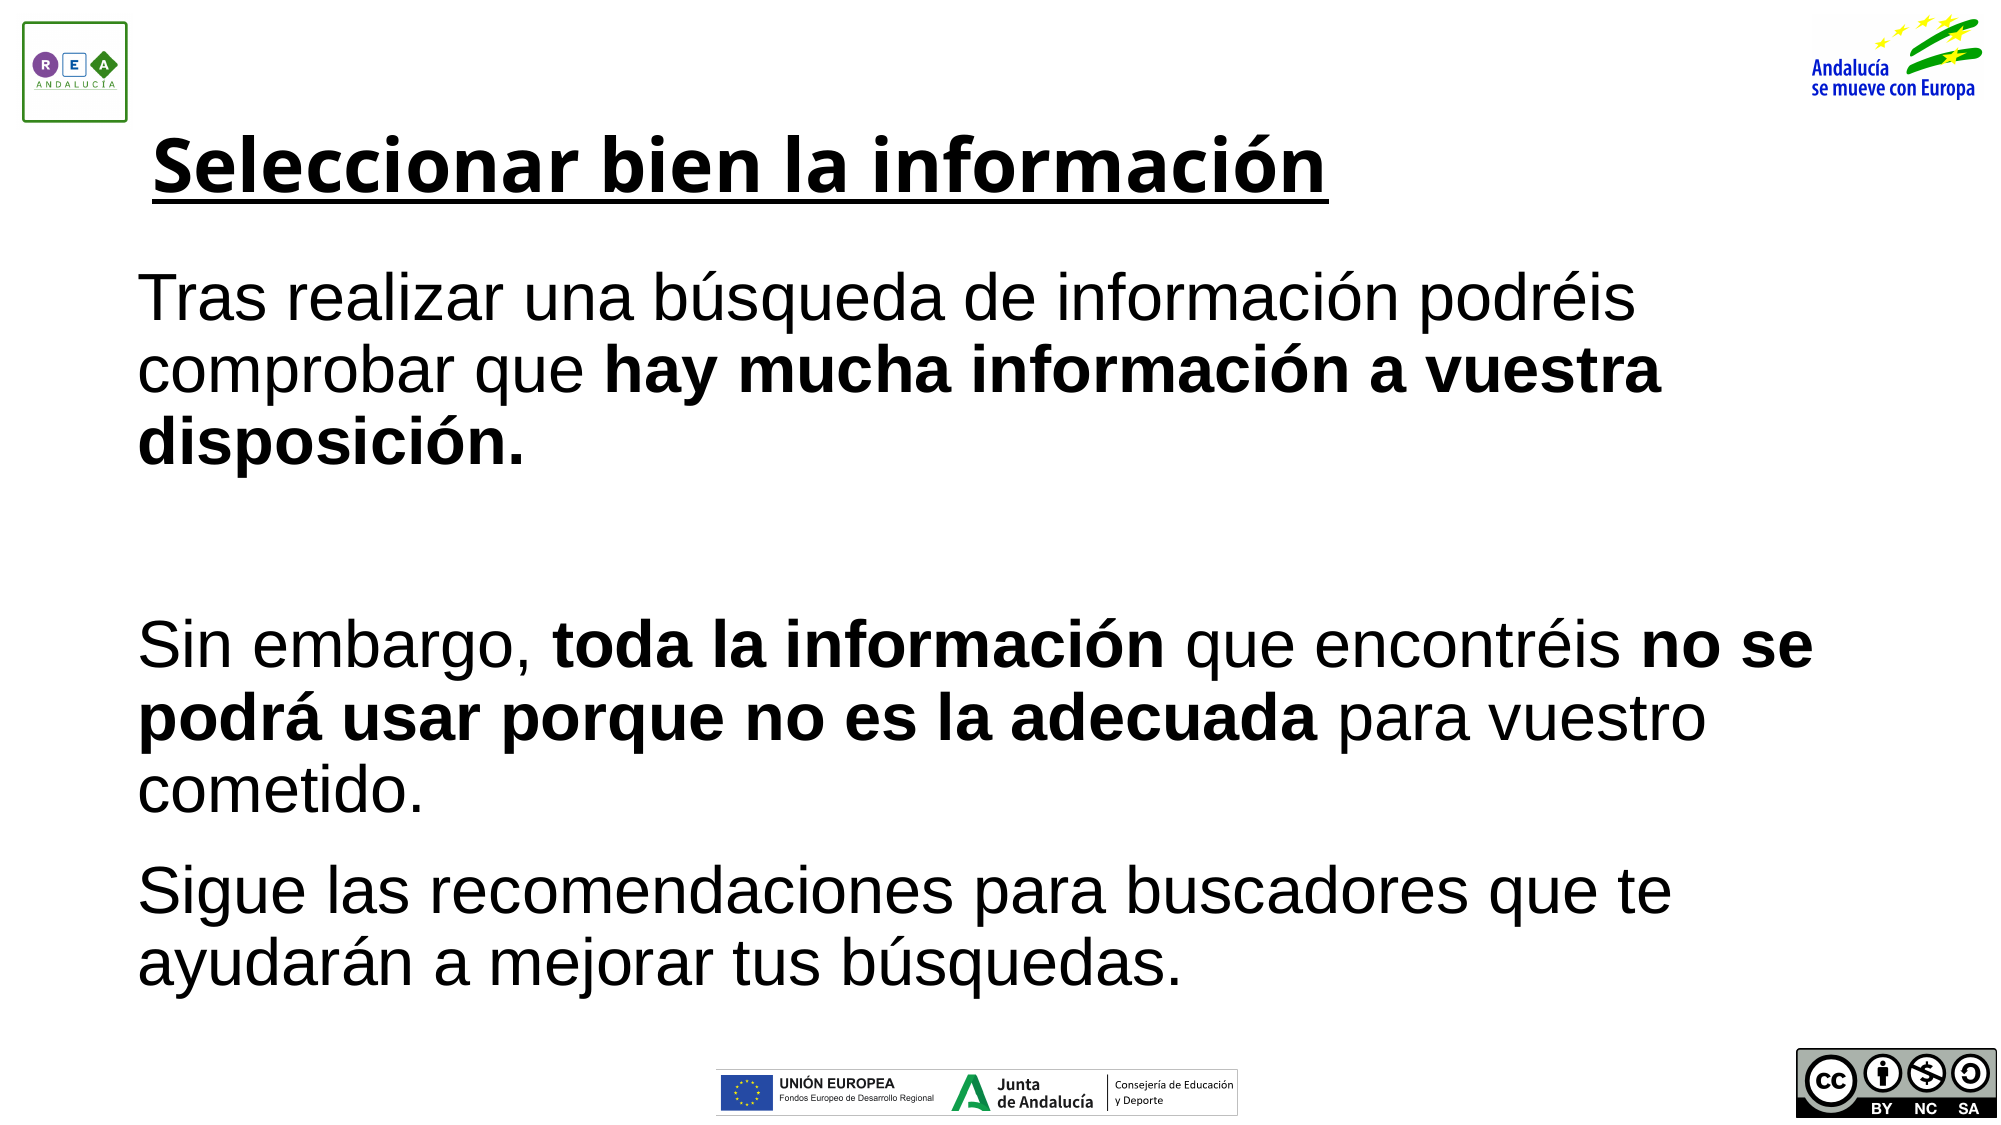

# Seleccionar bien la información
Tras realizar una búsqueda de información podréis comprobar que hay mucha información a vuestra disposición.
Sin embargo, toda la información que encontréis no se podrá usar porque no es la adecuada para vuestro cometido.
Sigue las recomendaciones para buscadores que te ayudarán a mejorar tus búsquedas.